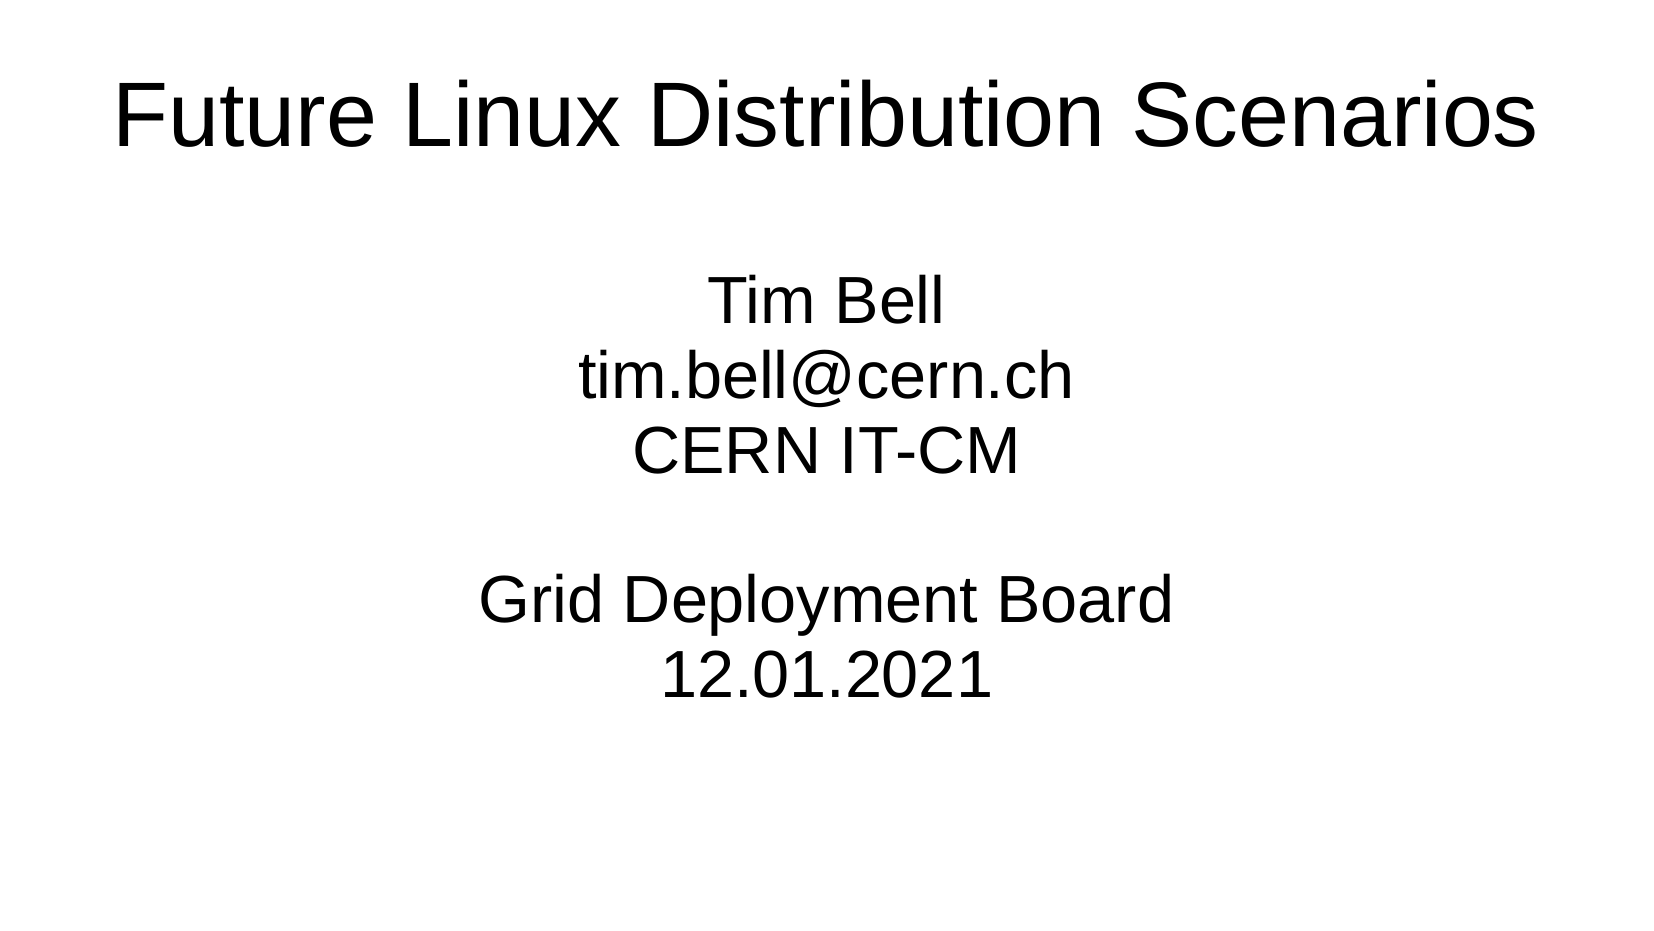

# Future Linux Distribution Scenarios
Tim Bell
tim.bell@cern.ch
CERN IT-CM
Grid Deployment Board
12.01.2021